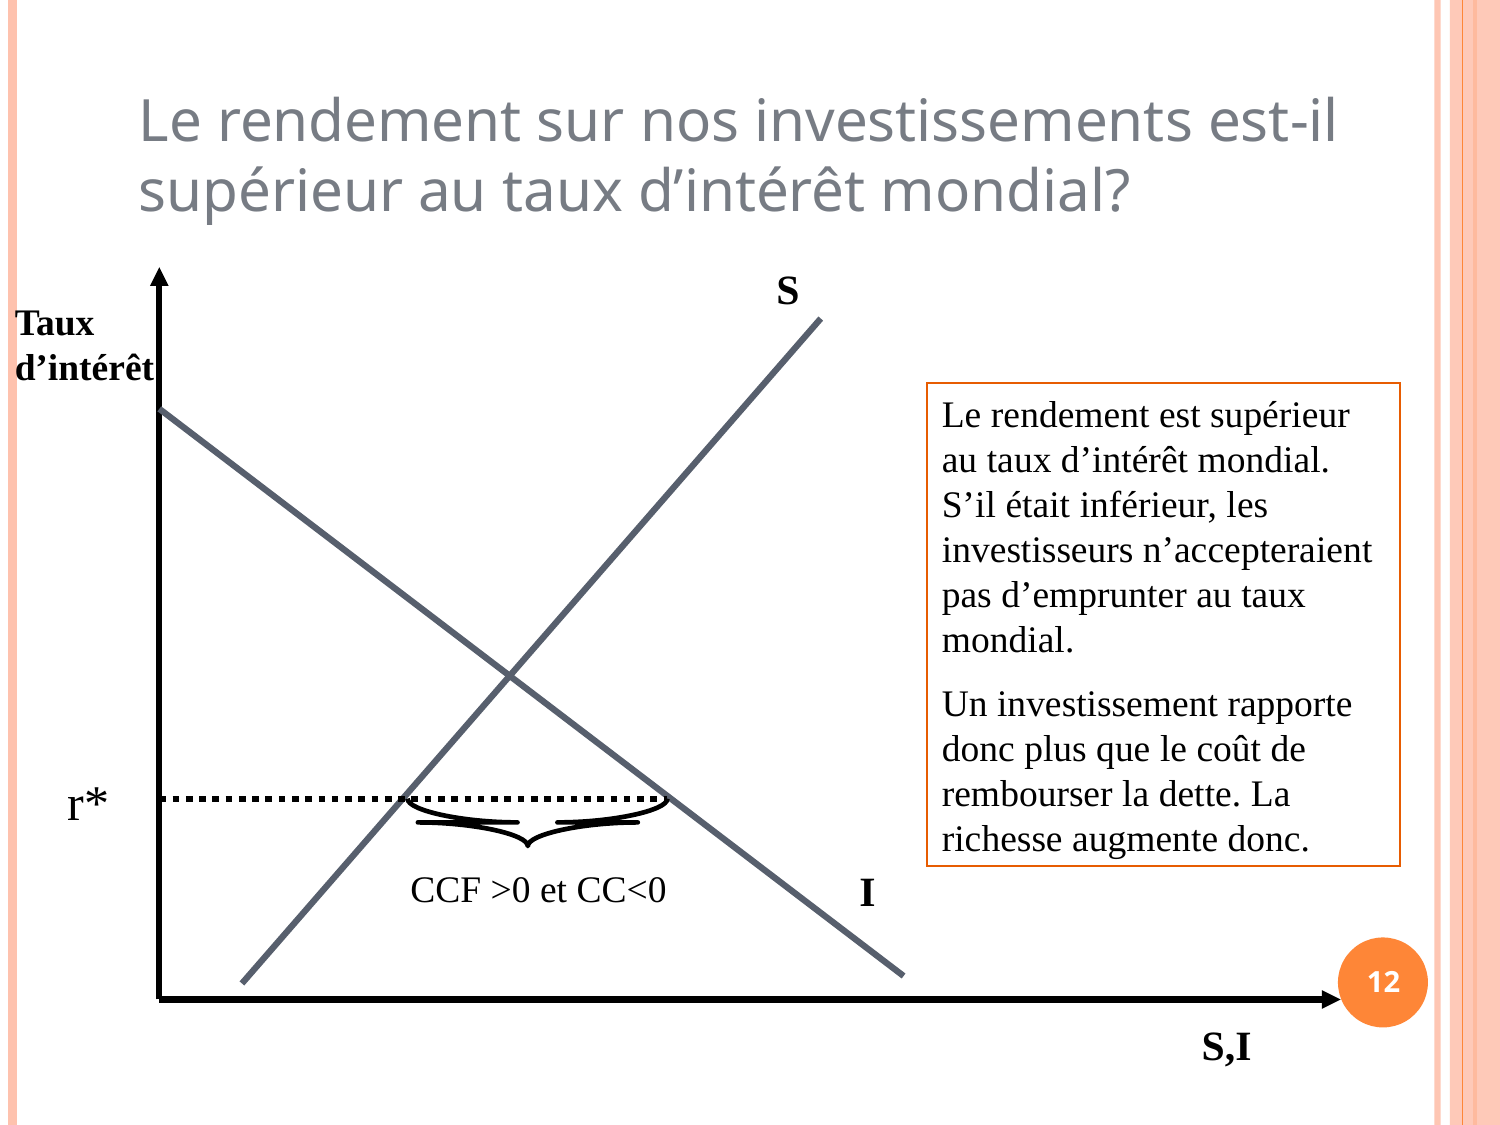

# Le rendement sur nos investissements est-il supérieur au taux d’intérêt mondial?
S
Taux d’intérêt
Le rendement est supérieur au taux d’intérêt mondial. S’il était inférieur, les investisseurs n’accepteraient pas d’emprunter au taux mondial.
Un investissement rapporte donc plus que le coût de rembourser la dette. La richesse augmente donc.
r*
CCF >0 et CC<0
I
S,I